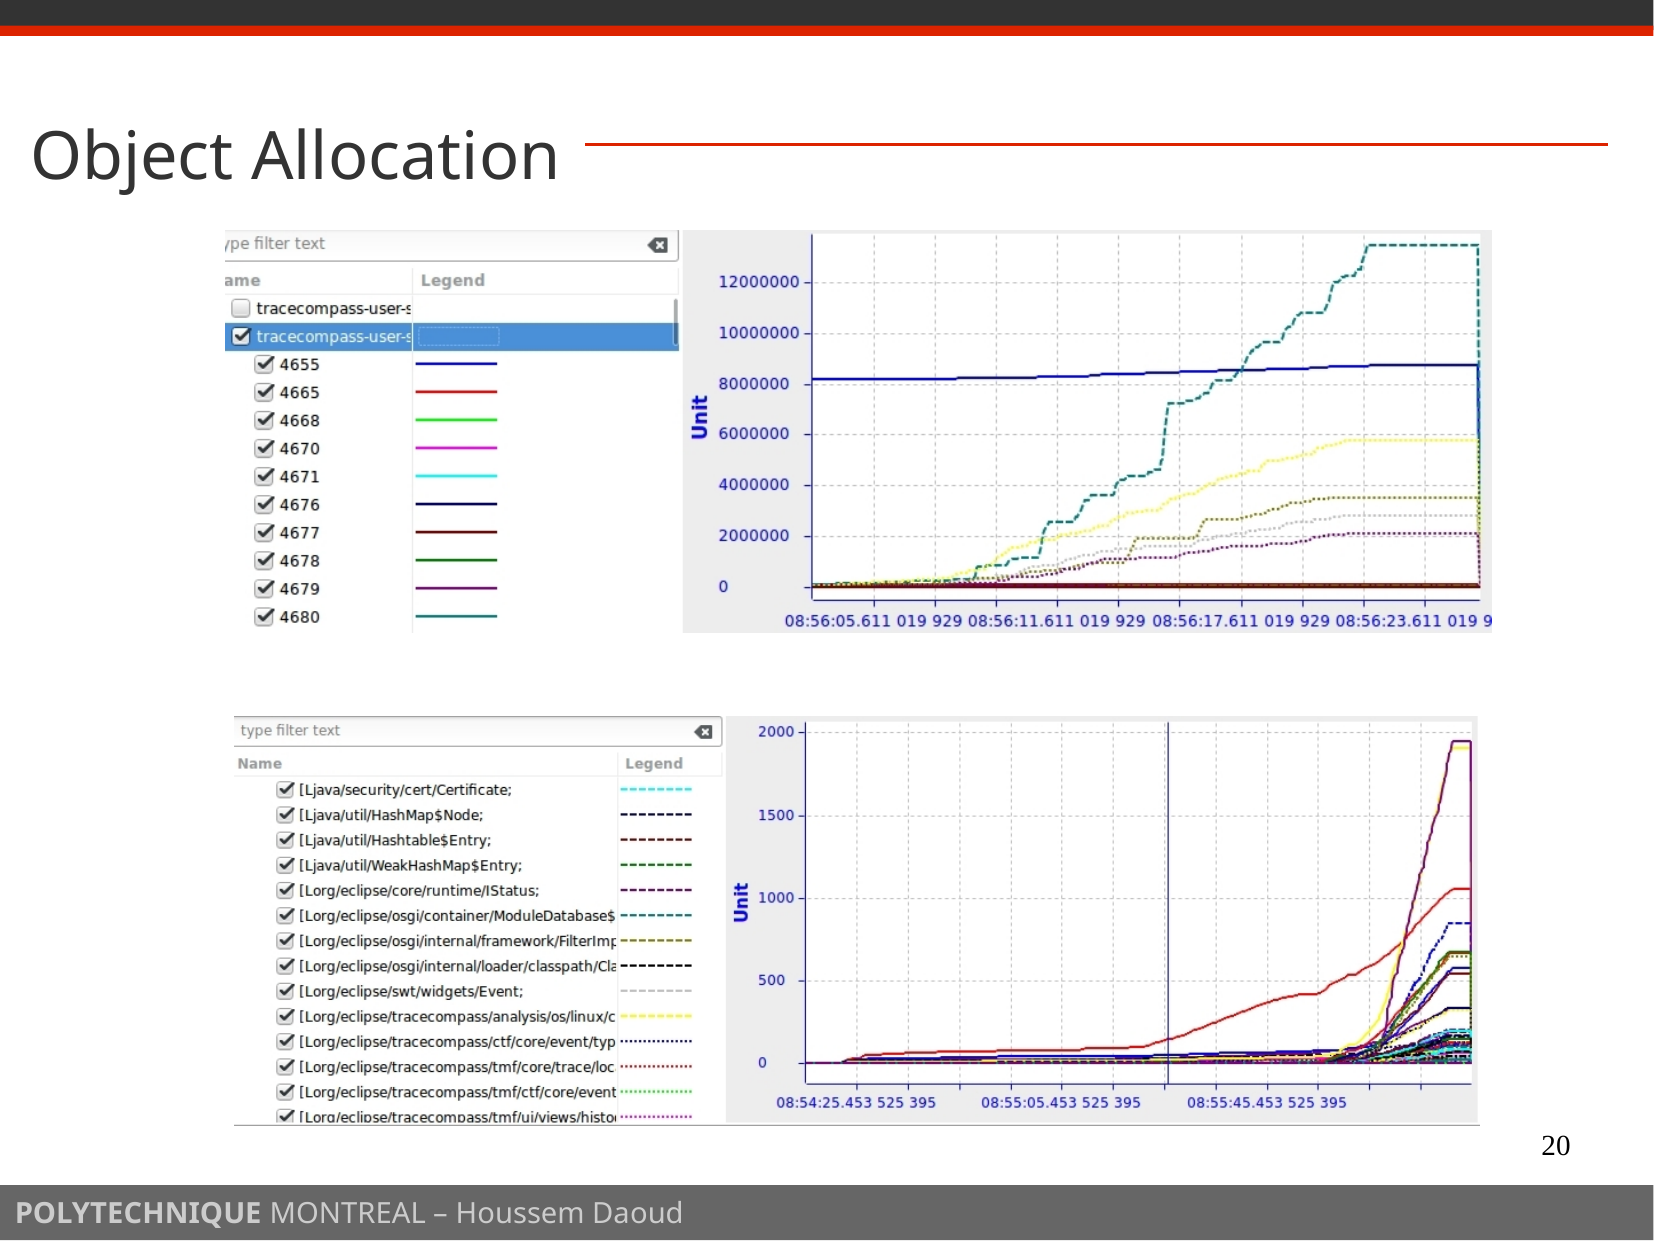

Object Allocation
20
POLYTECHNIQUE MONTREAL – Houssem Daoud